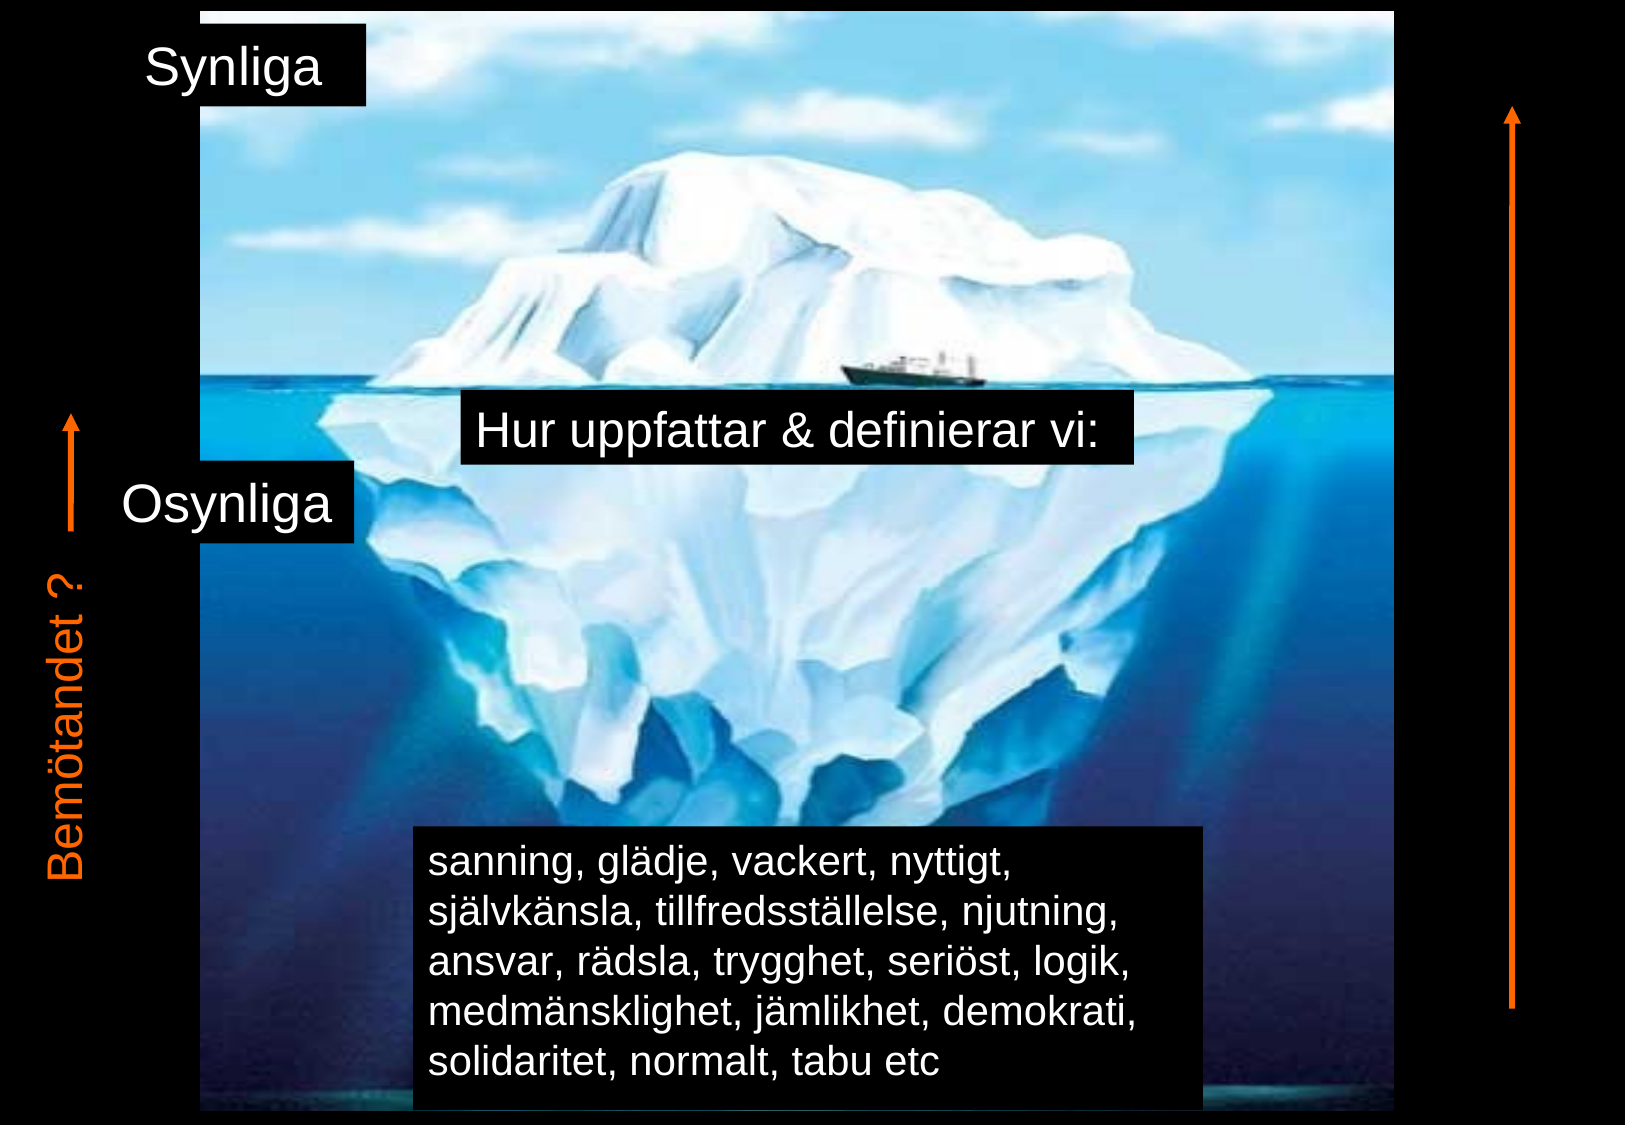

Synliga
Hur uppfattar & definierar vi:
Osynliga
 Bemötandet ?
sanning, glädje, vackert, nyttigt, självkänsla, tillfredsställelse, njutning, ansvar, rädsla, trygghet, seriöst, logik, medmänsklighet, jämlikhet, demokrati, solidaritet, normalt, tabu etc